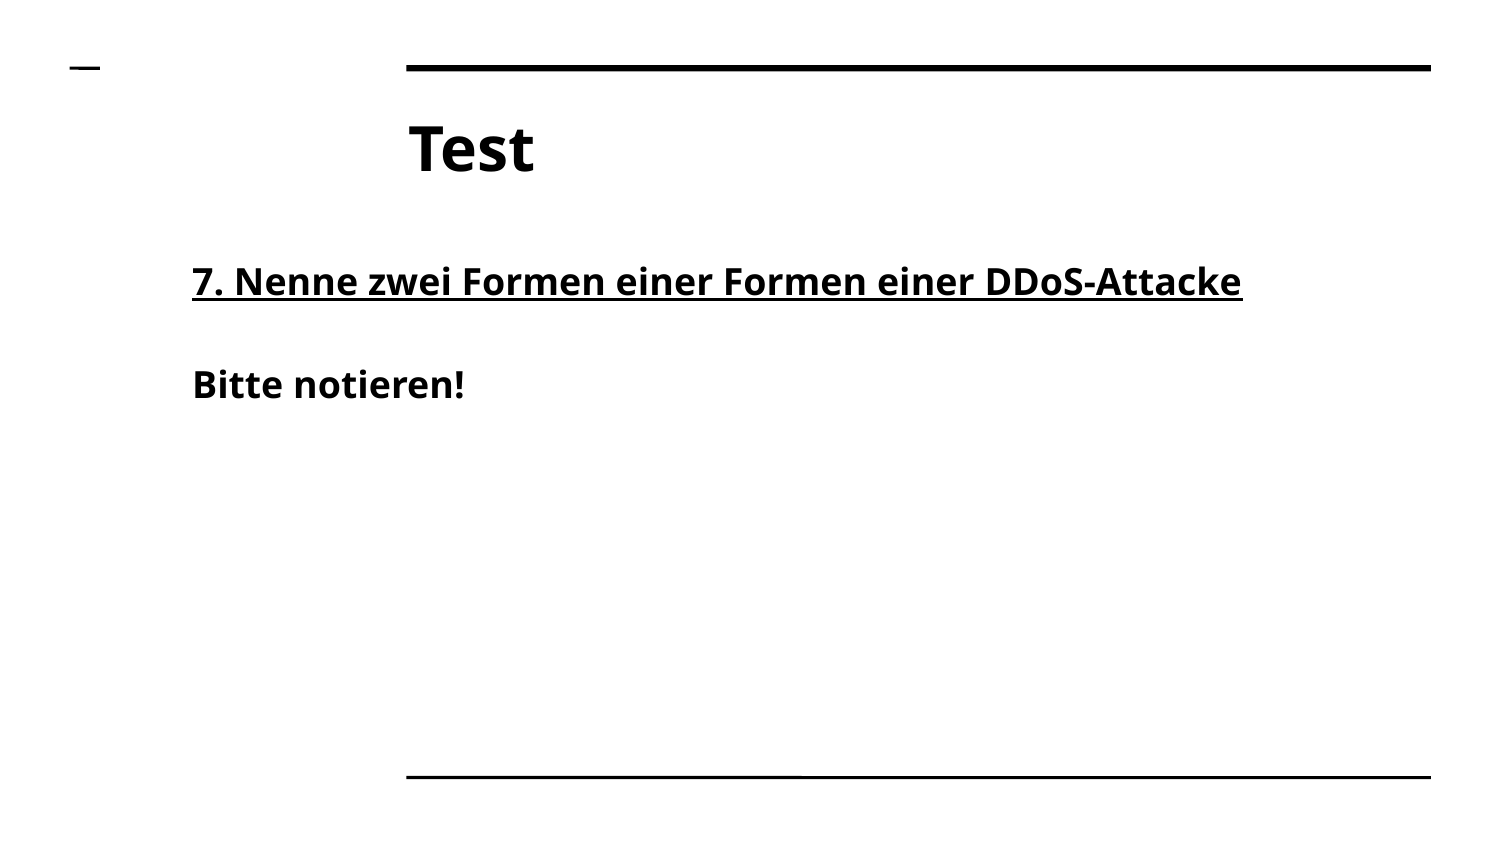

# Test
7. Nenne zwei Formen einer Formen einer DDoS-Attacke
Bitte notieren!